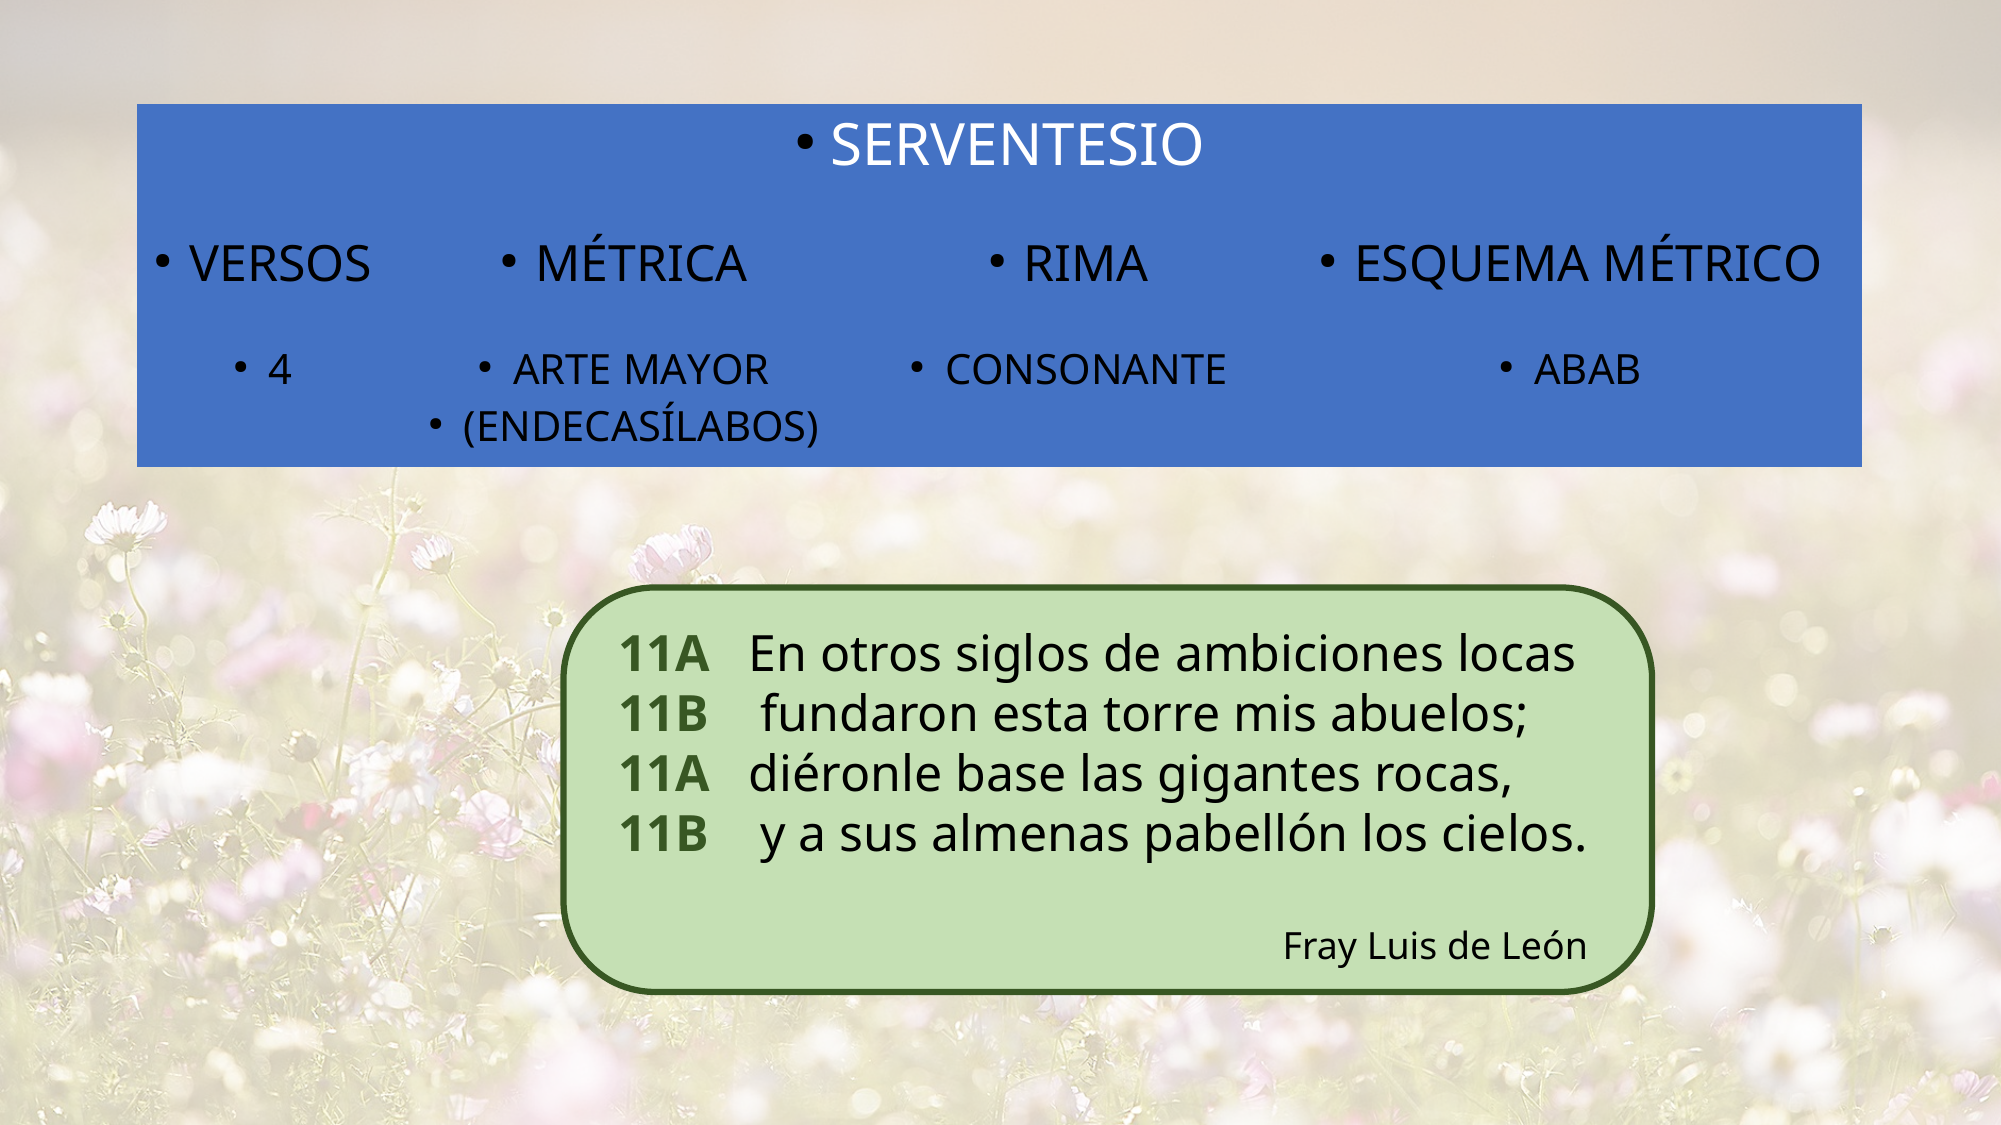

| SERVENTESIO | | | |
| --- | --- | --- | --- |
| VERSOS | MÉTRICA | RIMA | ESQUEMA MÉTRICO |
| 4 | ARTE MAYOR (ENDECASÍLABOS) | CONSONANTE | ABAB |
 11A En otros siglos de ambiciones locas
 11B fundaron esta torre mis abuelos;
 11A diéronle base las gigantes rocas,
 11B y a sus almenas pabellón los cielos.
Fray Luis de León